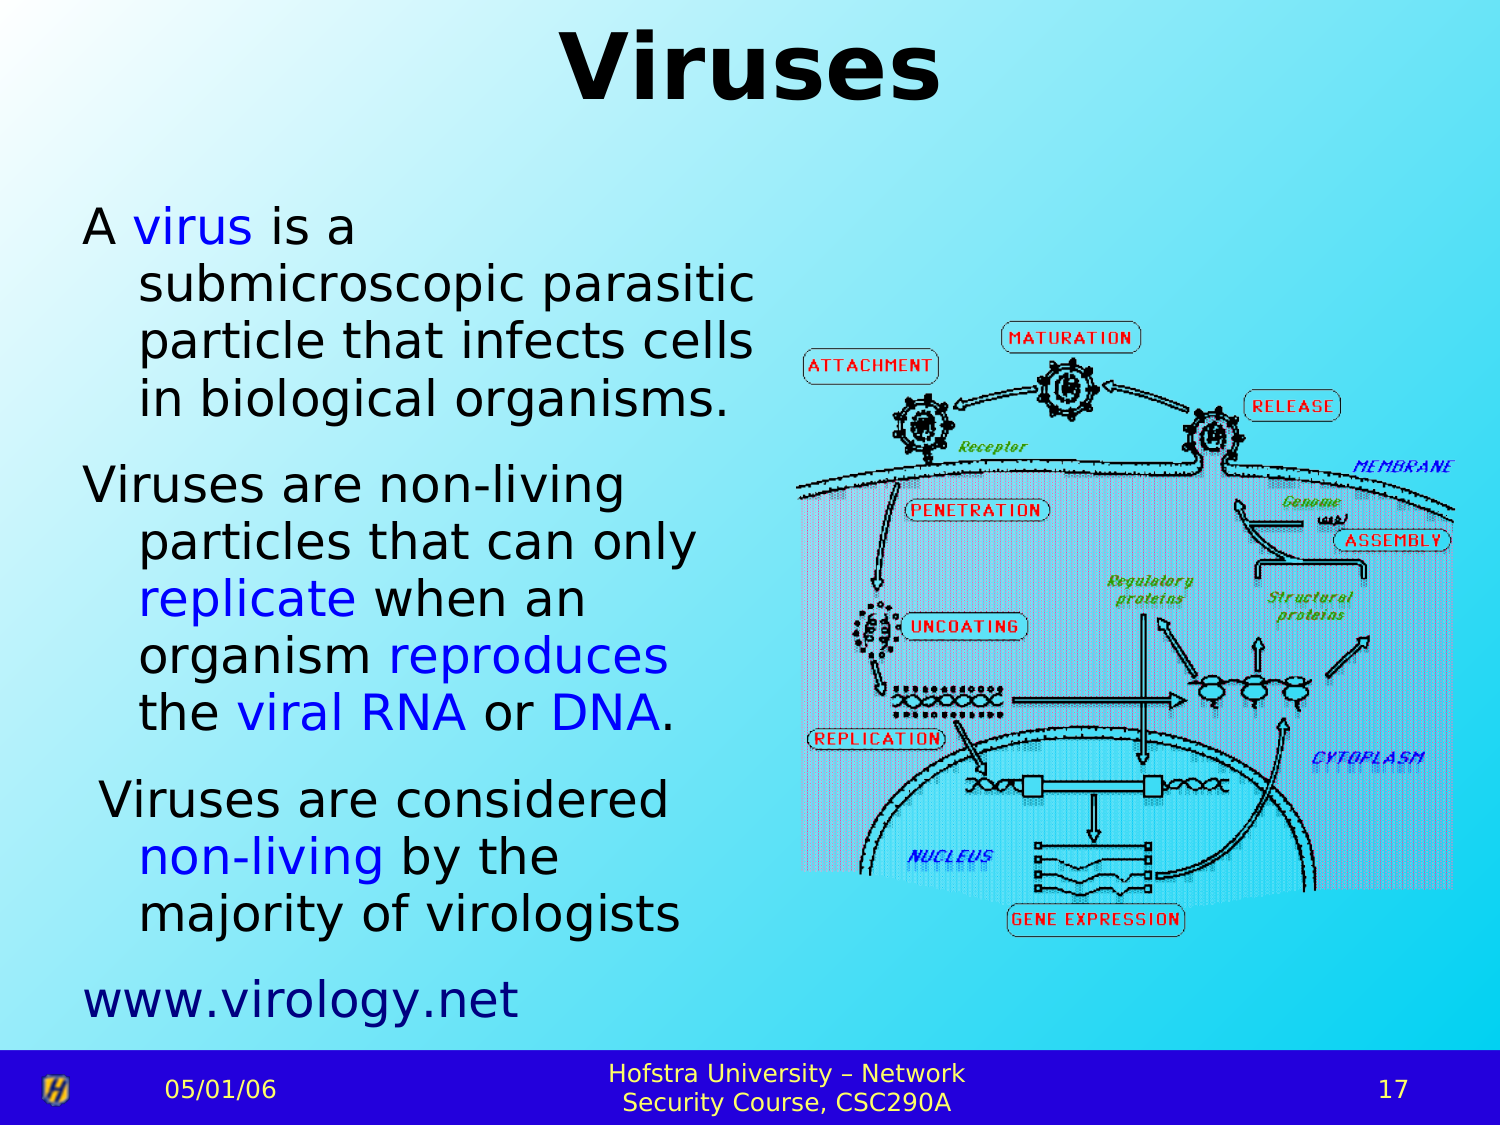

# Viruses
A virus is a submicroscopic parasitic particle that infects cells in biological organisms.
Viruses are non-living particles that can only replicate when an organism reproduces the viral RNA or DNA.
 Viruses are considered non-living by the majority of virologists
www.virology.net
17